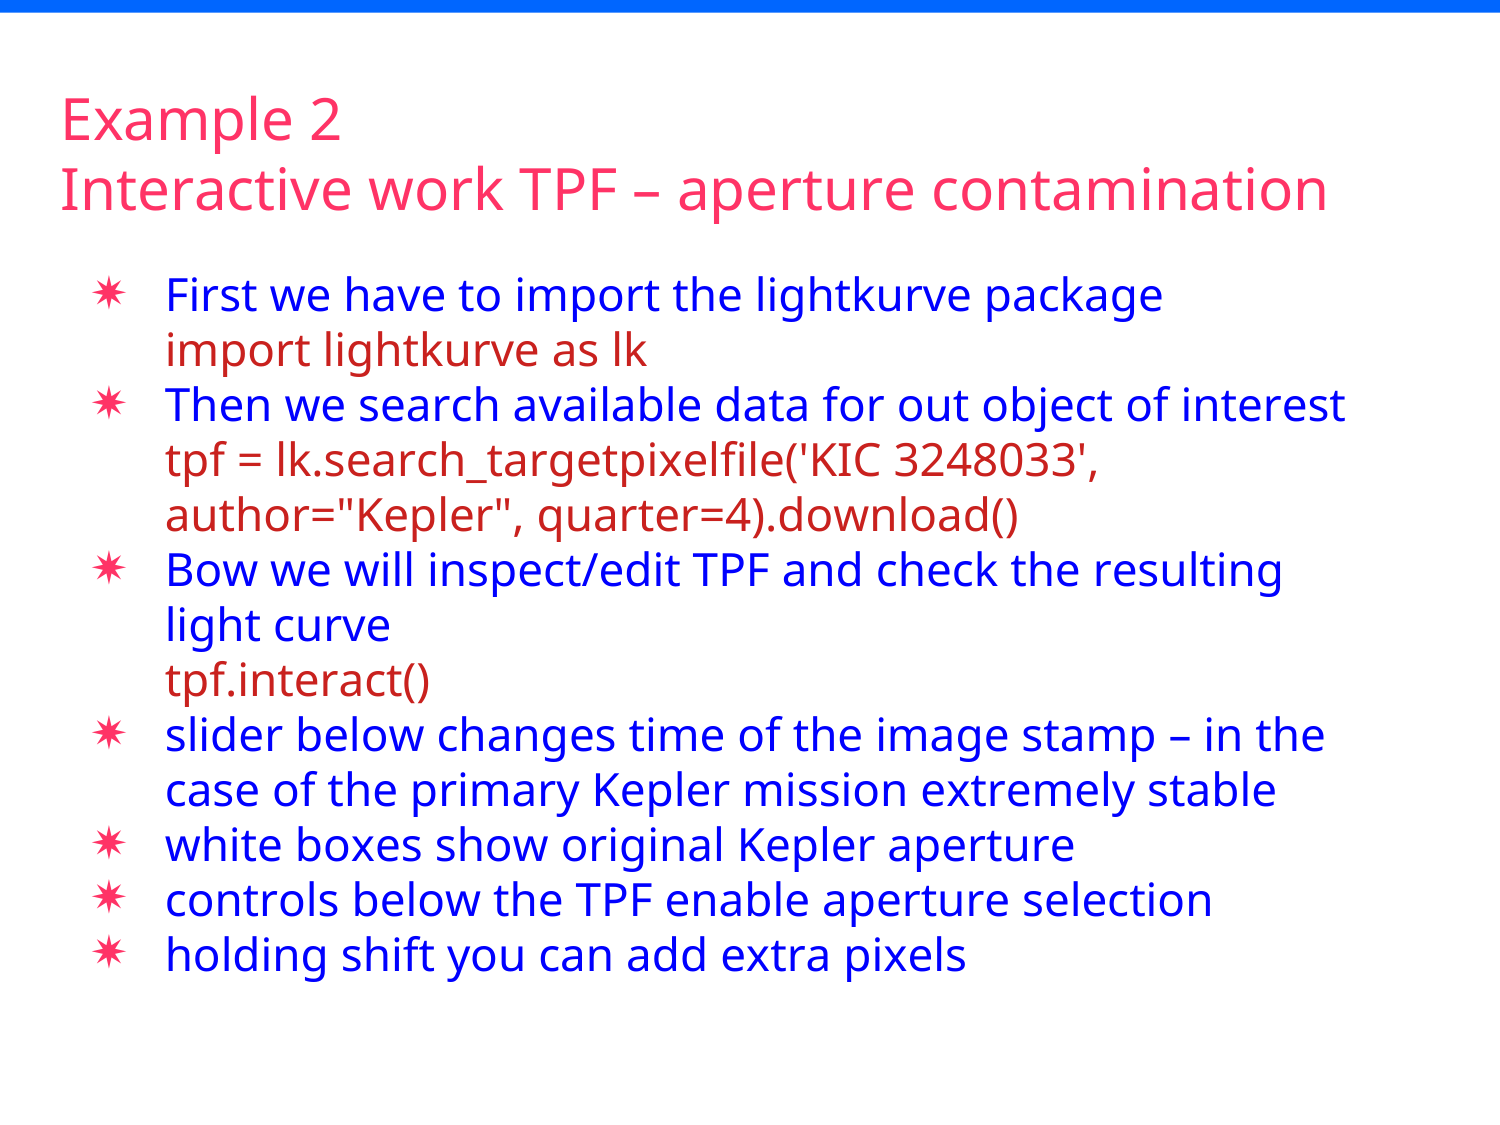

Example 2
Interactive work TPF – aperture contamination
First we have to import the lightkurve package
import lightkurve as lk
Then we search available data for out object of interest
tpf = lk.search_targetpixelfile('KIC 3248033', author="Kepler", quarter=4).download()
Bow we will inspect/edit TPF and check the resulting light curve
tpf.interact()
slider below changes time of the image stamp – in the case of the primary Kepler mission extremely stable
white boxes show original Kepler aperture
controls below the TPF enable aperture selection
holding shift you can add extra pixels
12